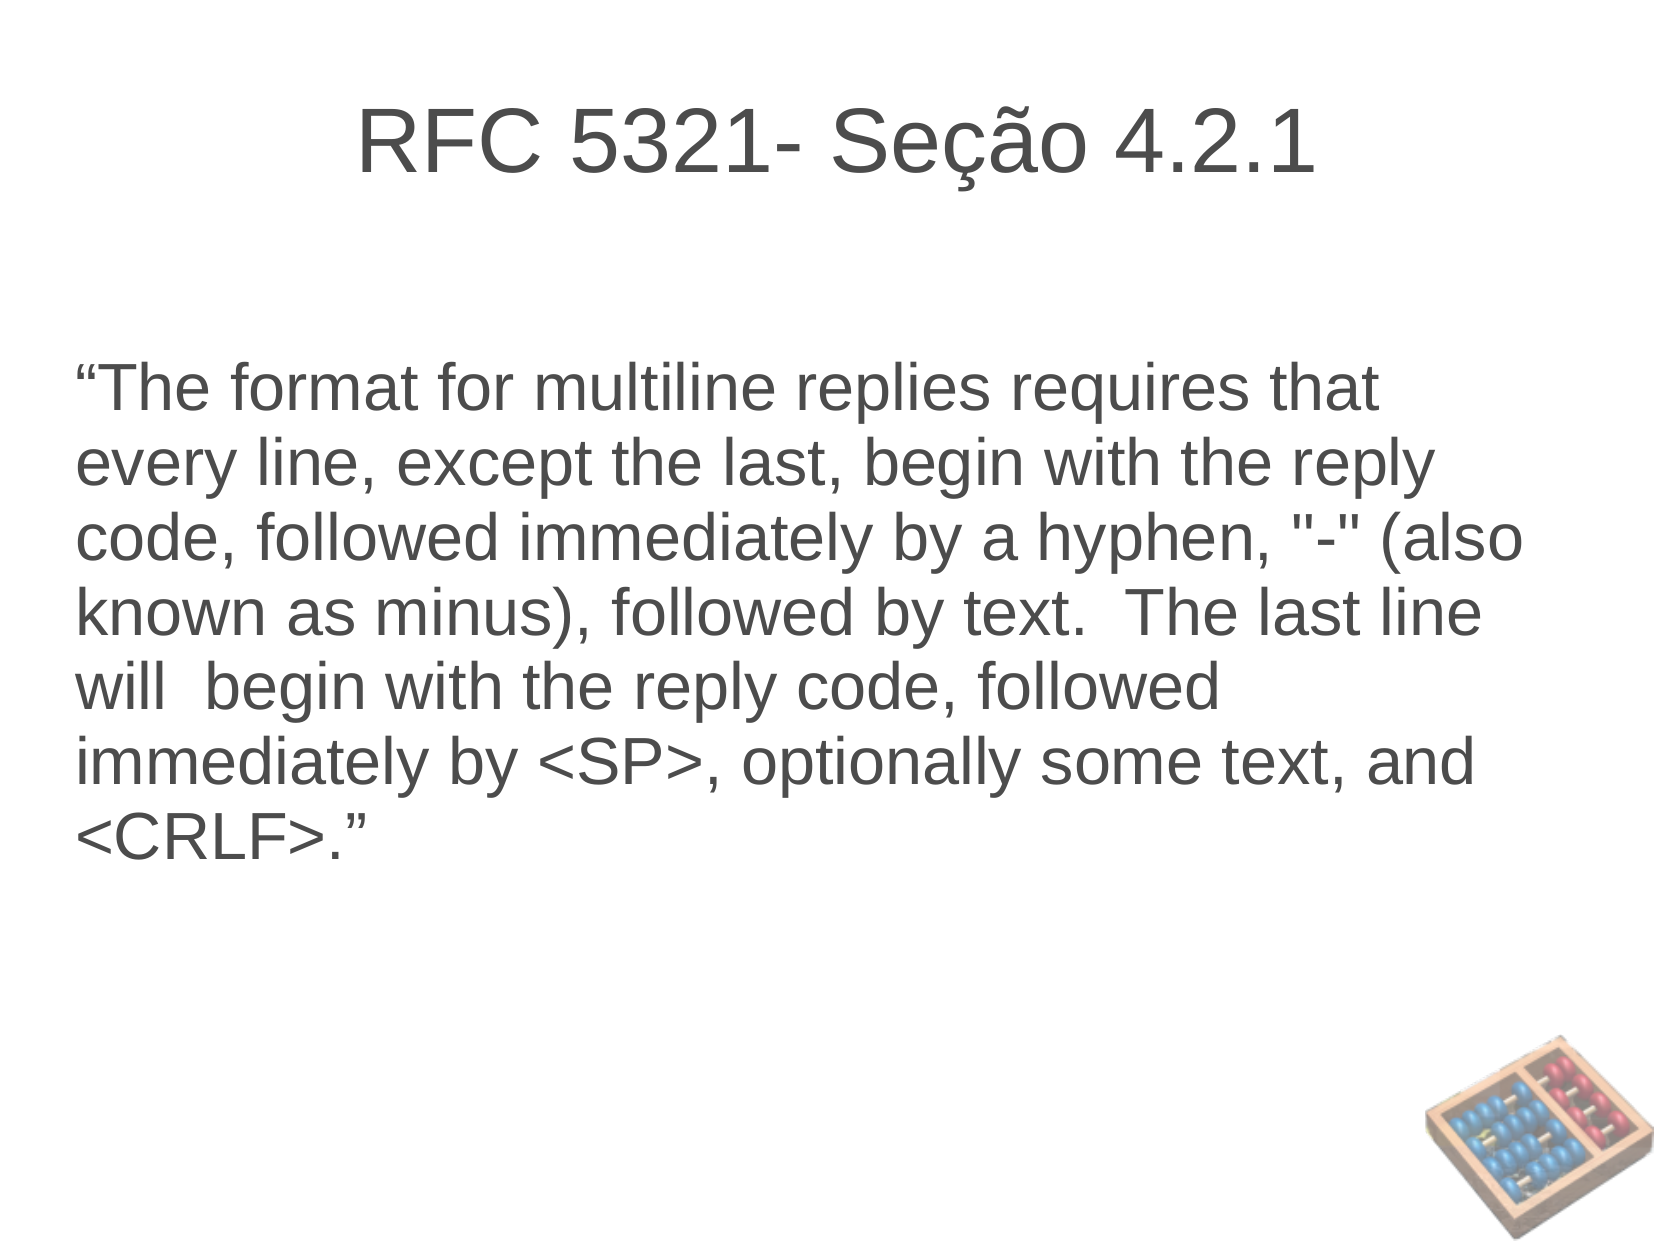

# RFC 5321- Seção 4.2.1
“The format for multiline replies requires that every line, except the last, begin with the reply code, followed immediately by a hyphen, "-" (also known as minus), followed by text. The last line will begin with the reply code, followed immediately by <SP>, optionally some text, and <CRLF>.”